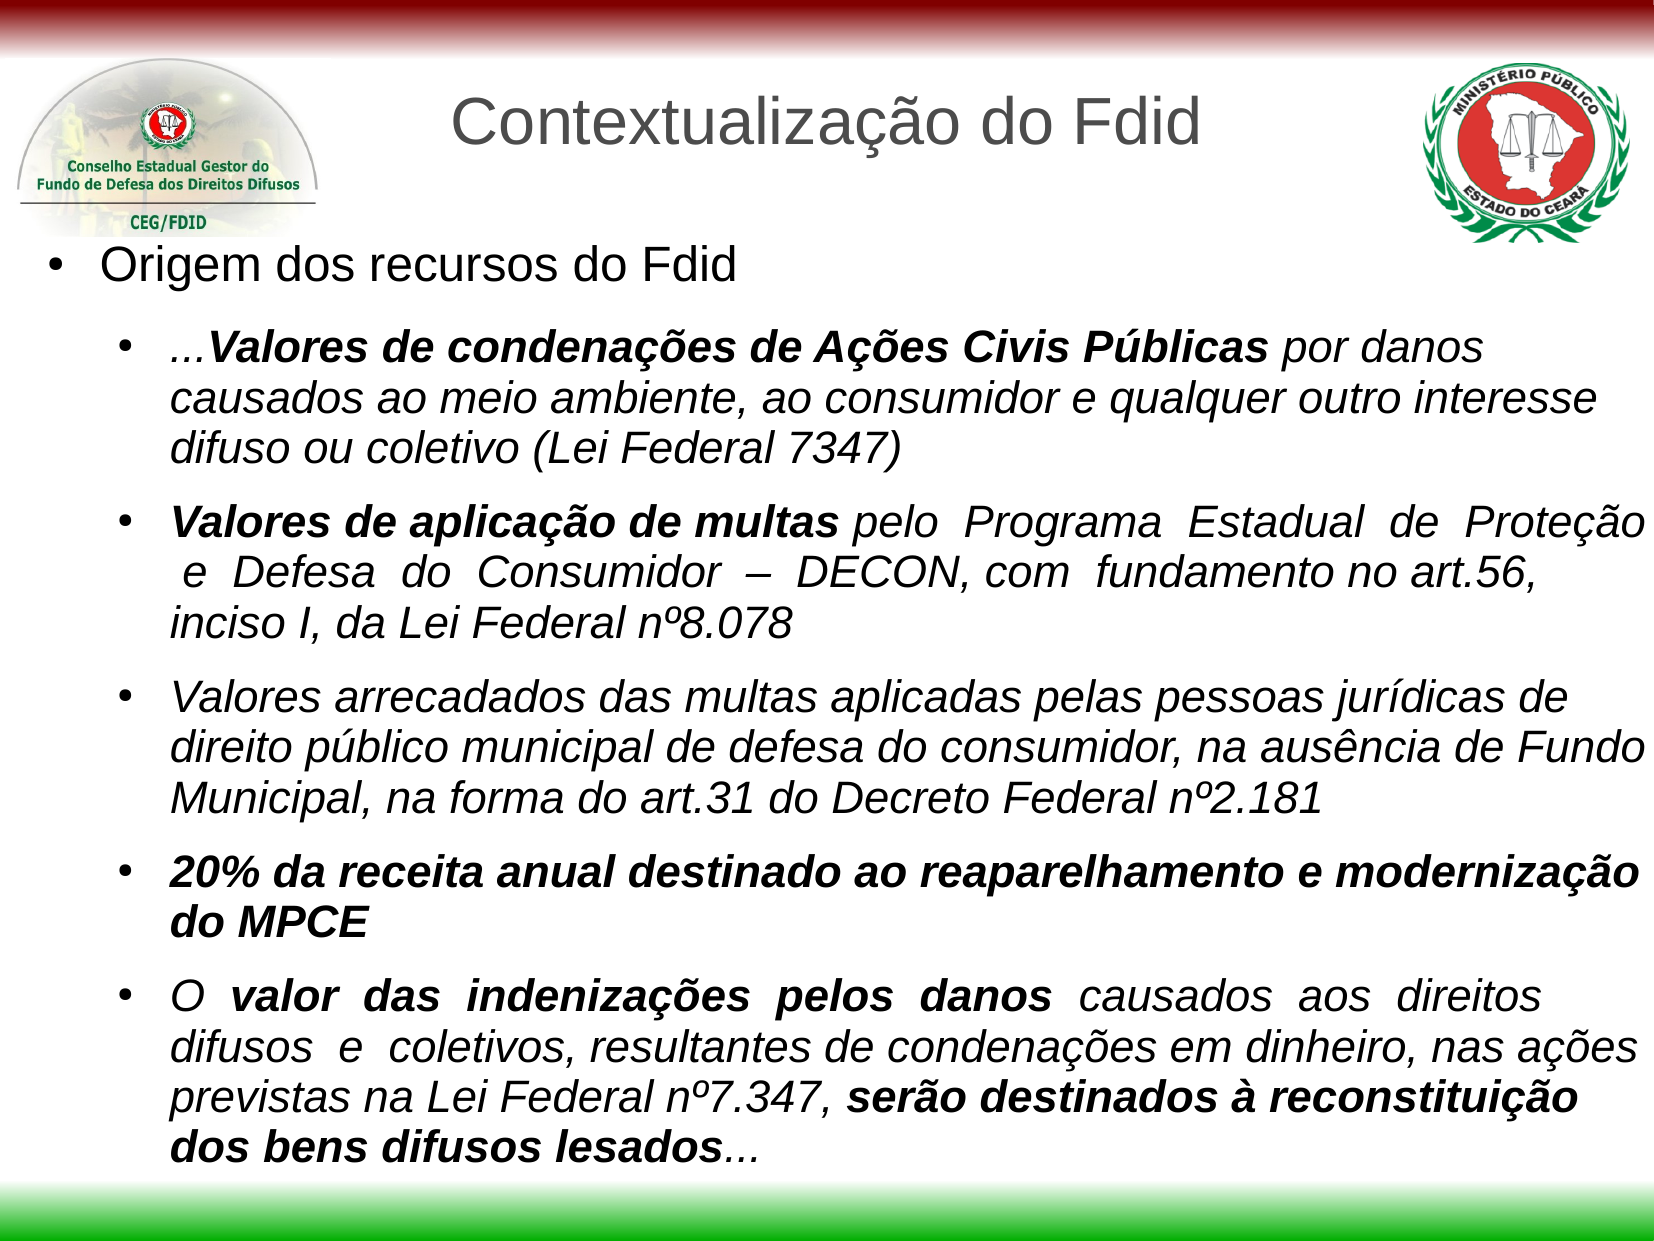

# Contextualização do Fdid
Origem dos recursos do Fdid
...Valores de condenações de Ações Civis Públicas por danos causados ao meio ambiente, ao consumidor e qualquer outro interesse difuso ou coletivo (Lei Federal 7347)
Valores de aplicação de multas pelo Programa Estadual de Proteção e Defesa do Consumidor – DECON, com fundamento no art.56, inciso I, da Lei Federal nº8.078
Valores arrecadados das multas aplicadas pelas pessoas jurídicas de direito público municipal de defesa do consumidor, na ausência de Fundo Municipal, na forma do art.31 do Decreto Federal nº2.181
20% da receita anual destinado ao reaparelhamento e modernização do MPCE
O valor das indenizações pelos danos causados aos direitos difusos e coletivos, resultantes de condenações em dinheiro, nas ações previstas na Lei Federal nº7.347, serão destinados à reconstituição dos bens difusos lesados...